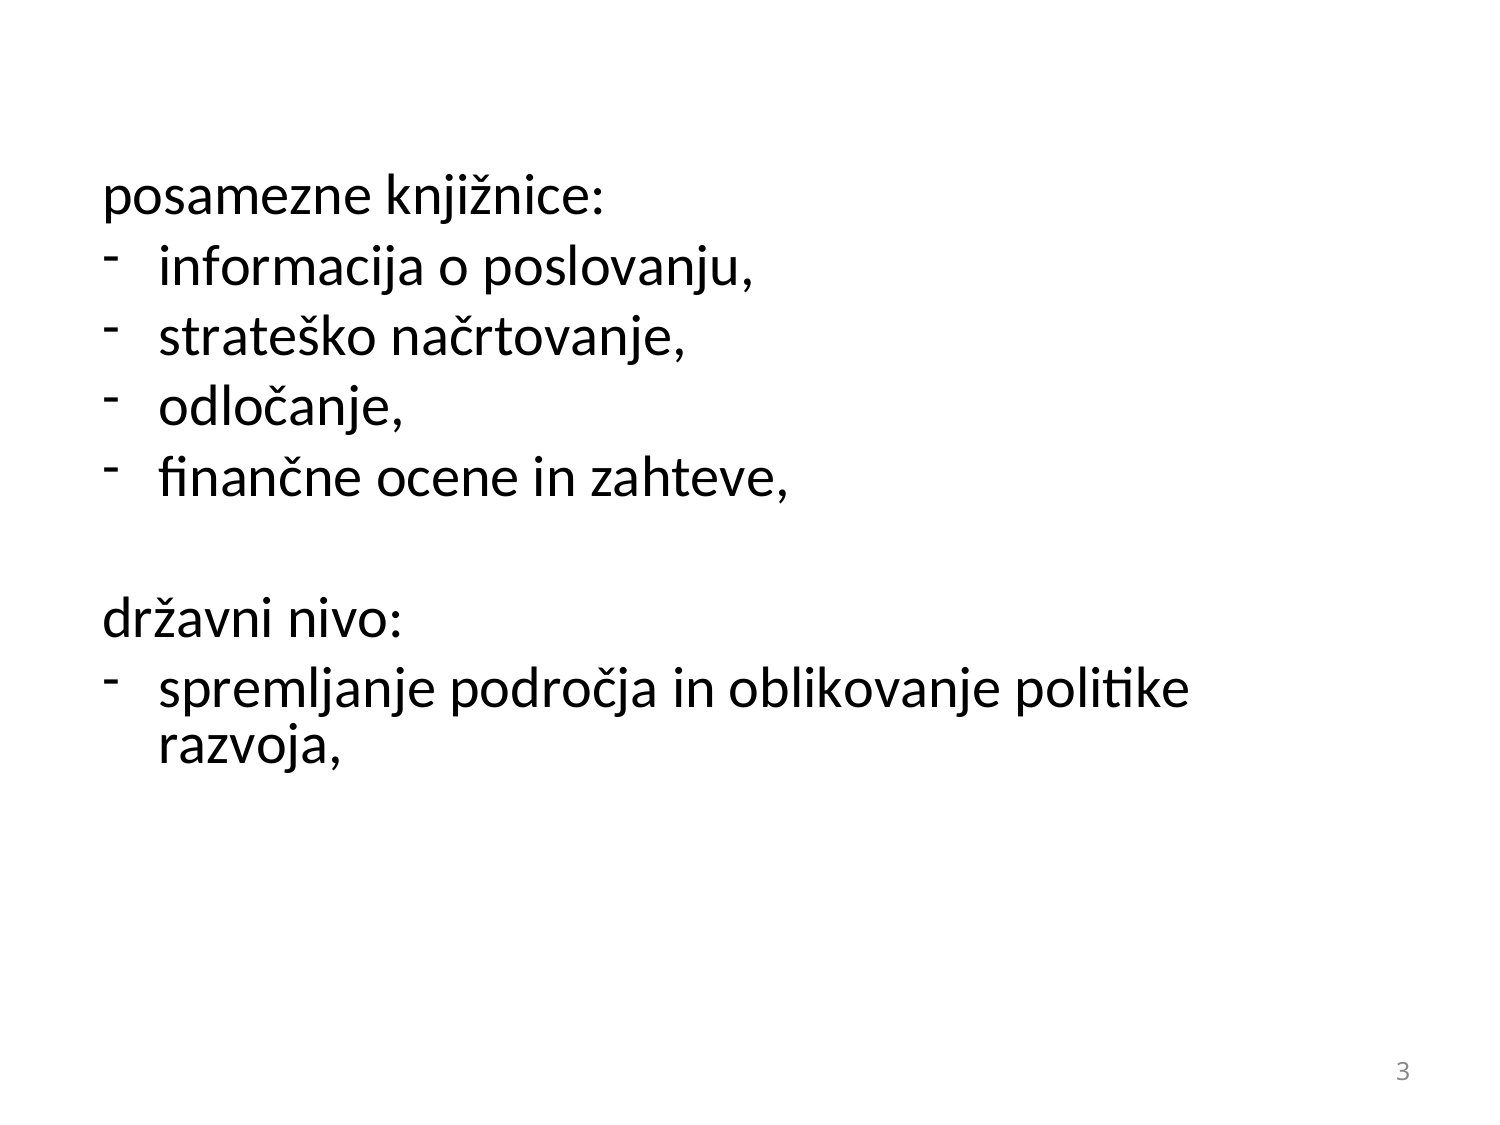

#
posamezne knjižnice:
informacija o poslovanju,
strateško načrtovanje,
odločanje,
finančne ocene in zahteve,
državni nivo:
spremljanje področja in oblikovanje politike razvoja,